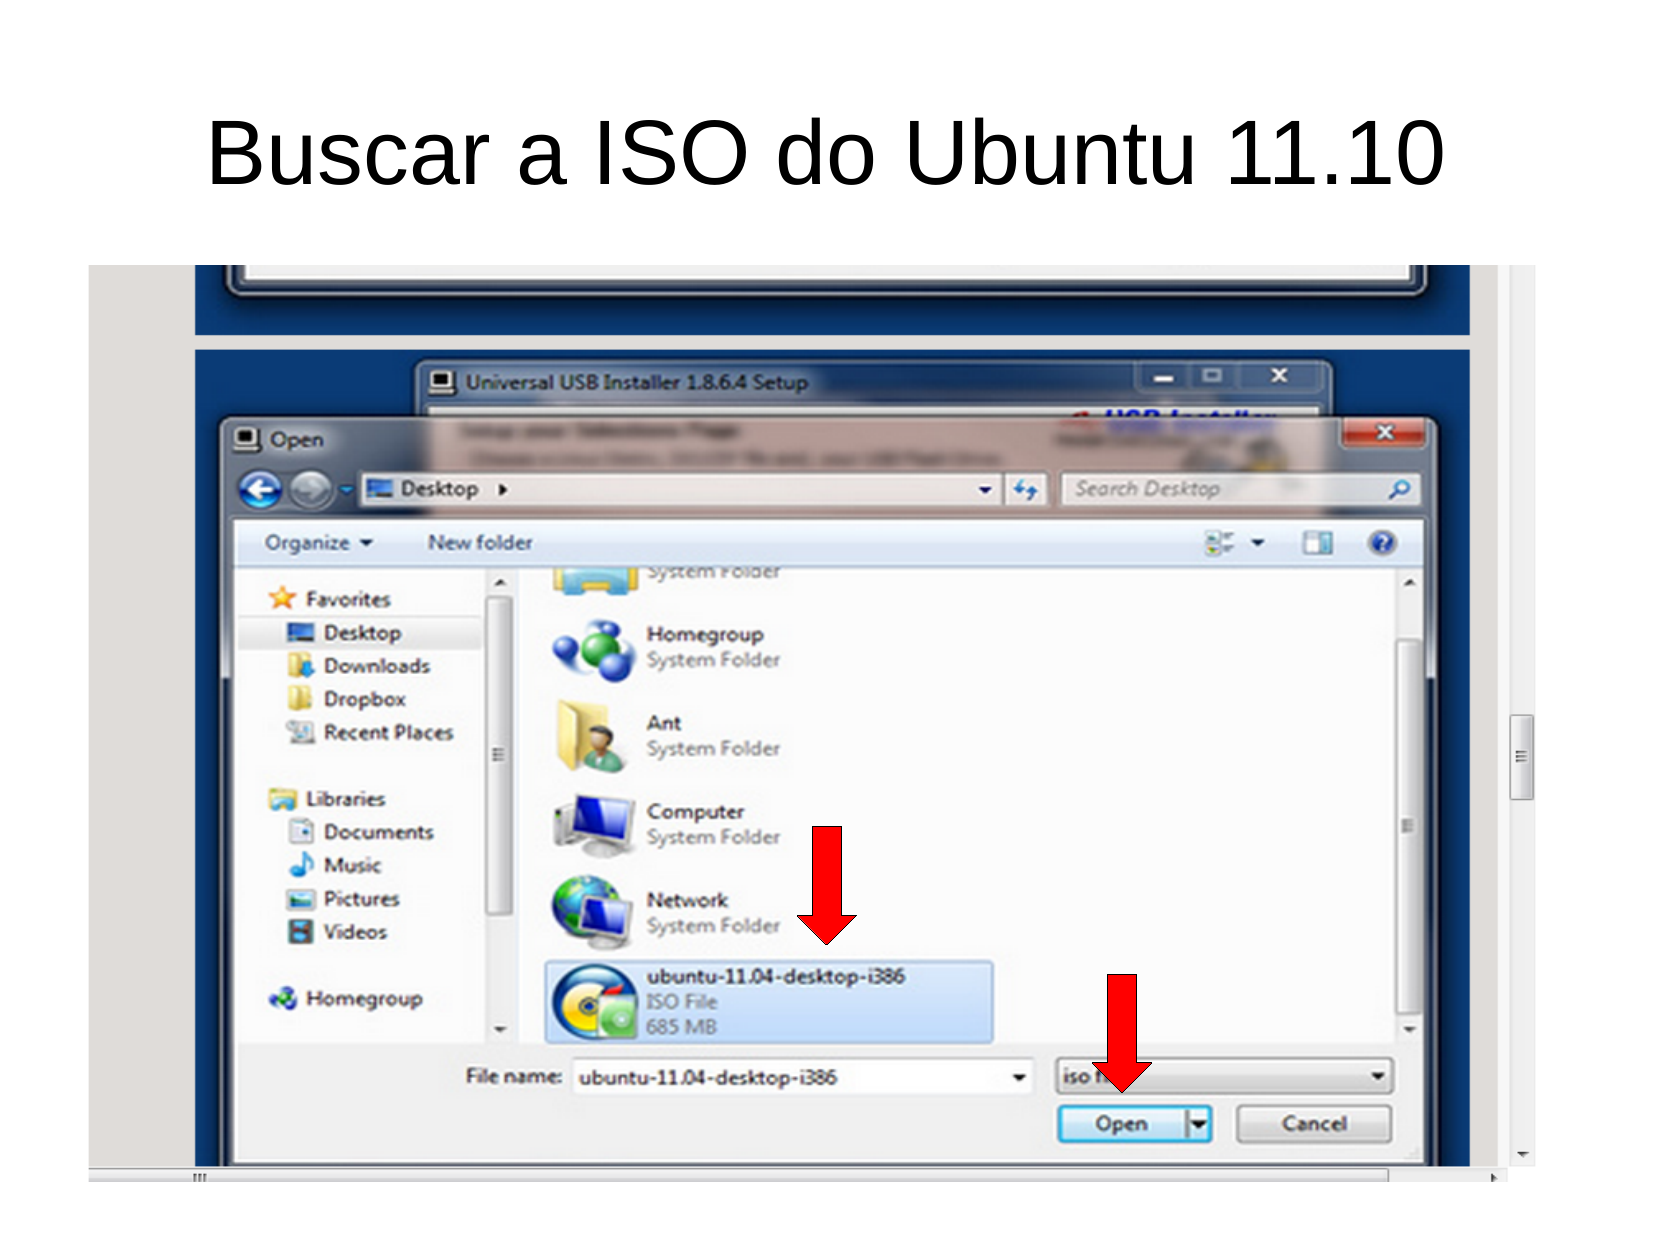

# Buscar a ISO do Ubuntu 11.10